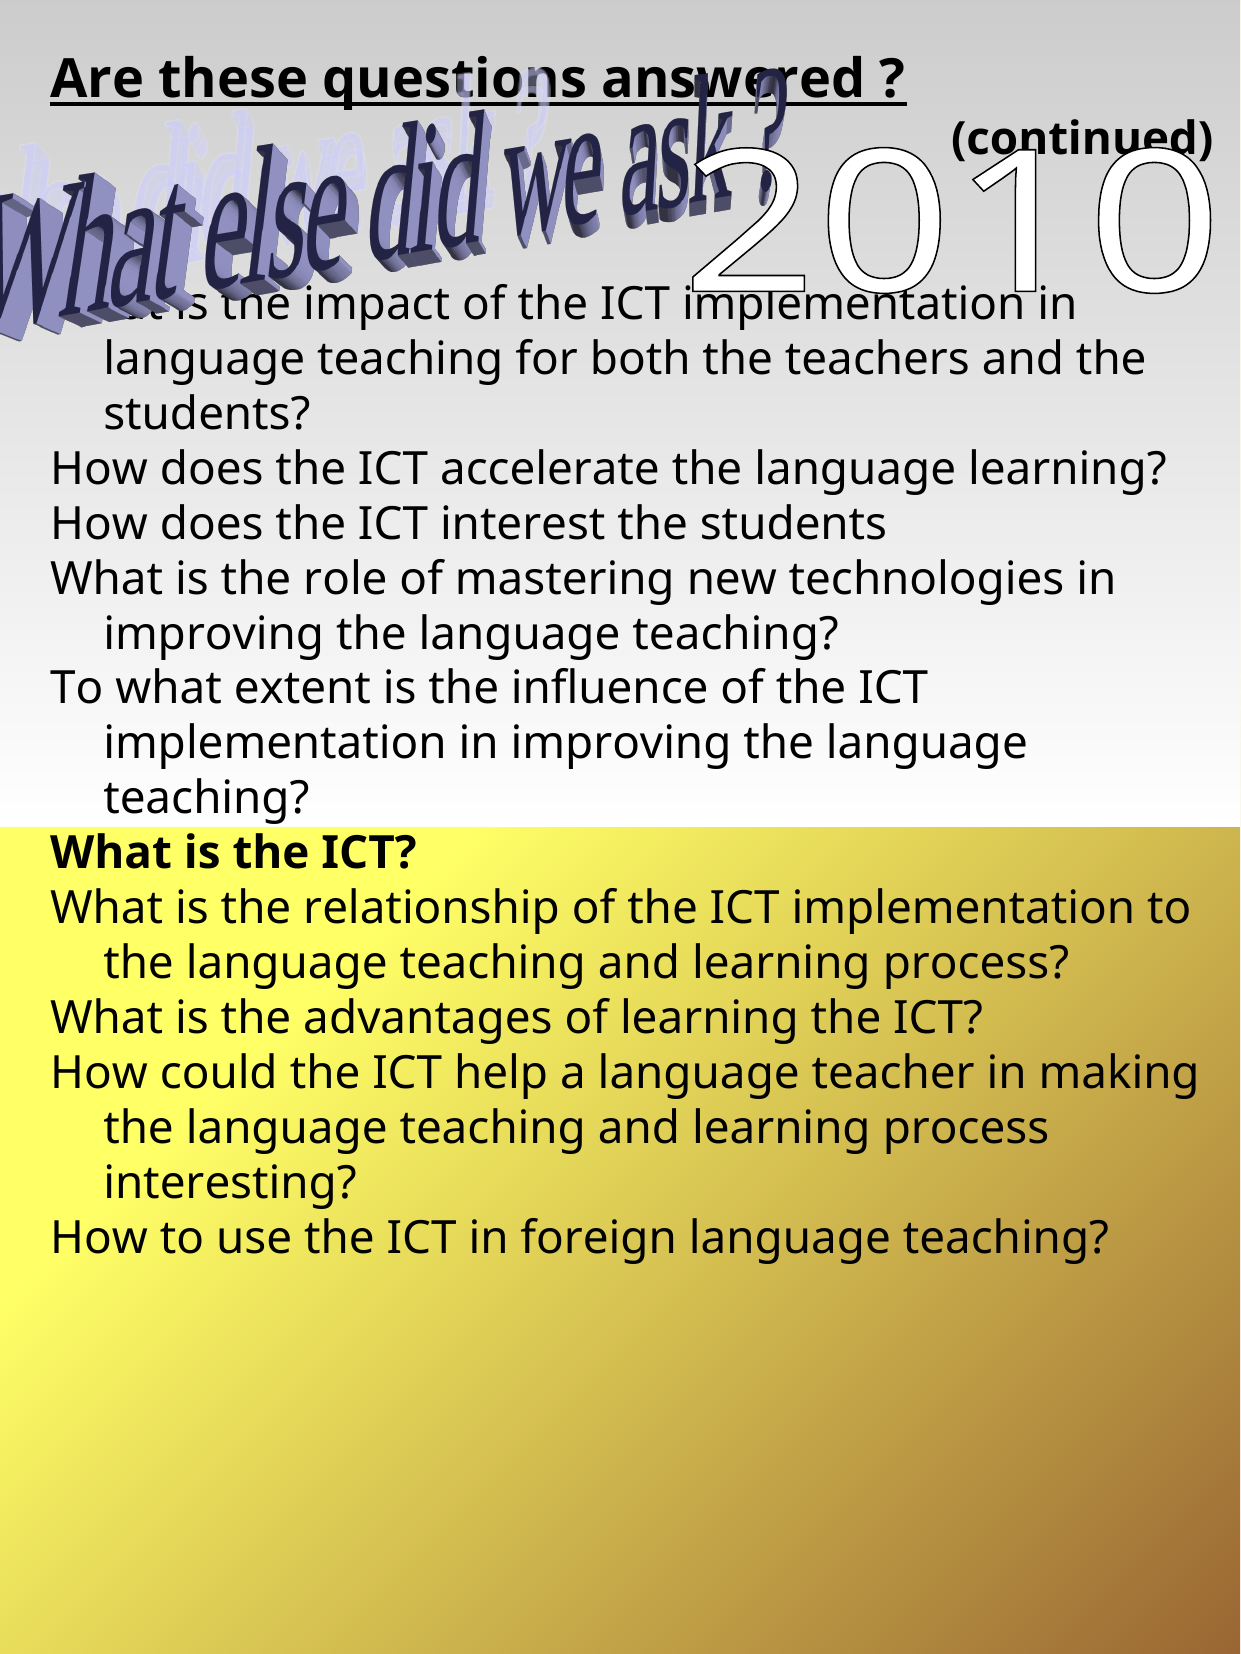

What else did we ask ?
Are these questions answered ?
(continued)
What is the impact of the ICT implementation in language teaching for both the teachers and the students?
How does the ICT accelerate the language learning?
How does the ICT interest the students
What is the role of mastering new technologies in improving the language teaching?
To what extent is the influence of the ICT implementation in improving the language teaching?
What is the ICT?
What is the relationship of the ICT implementation to the language teaching and learning process?
What is the advantages of learning the ICT?
How could the ICT help a language teacher in making the language teaching and learning process interesting?
How to use the ICT in foreign language teaching?
2010